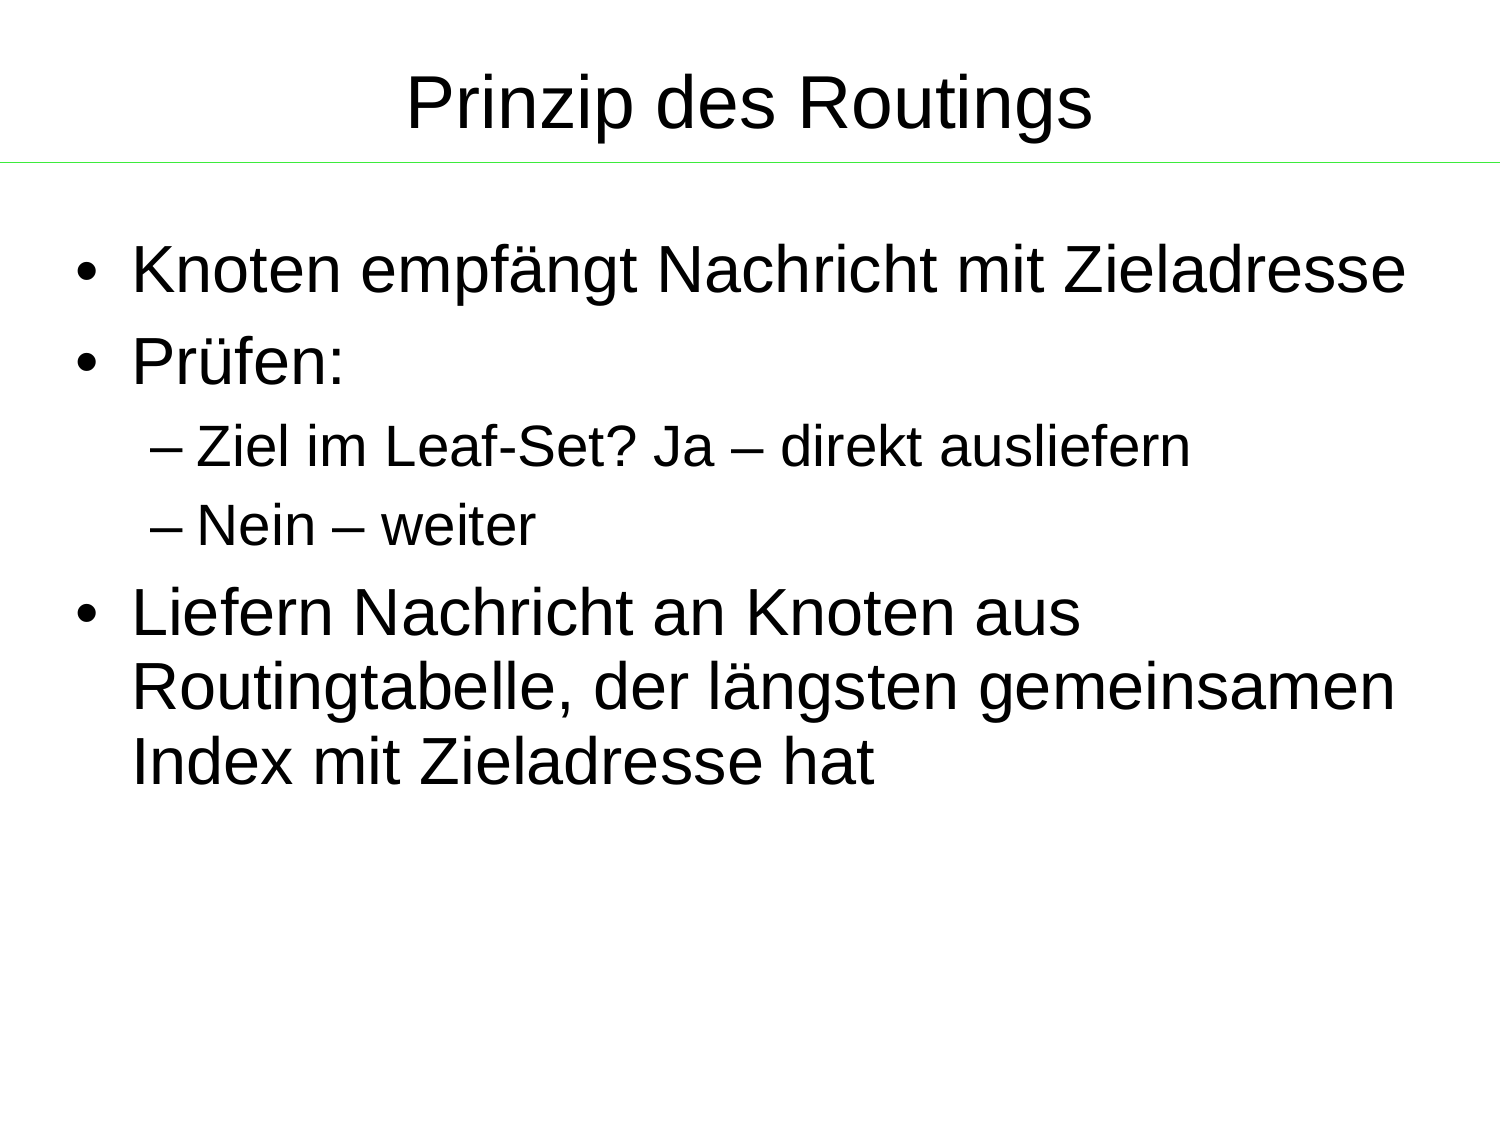

# Prinzip des Routings
Knoten empfängt Nachricht mit Zieladresse
Prüfen:
Ziel im Leaf-Set? Ja – direkt ausliefern
Nein – weiter
Liefern Nachricht an Knoten aus Routingtabelle, der längsten gemeinsamen Index mit Zieladresse hat